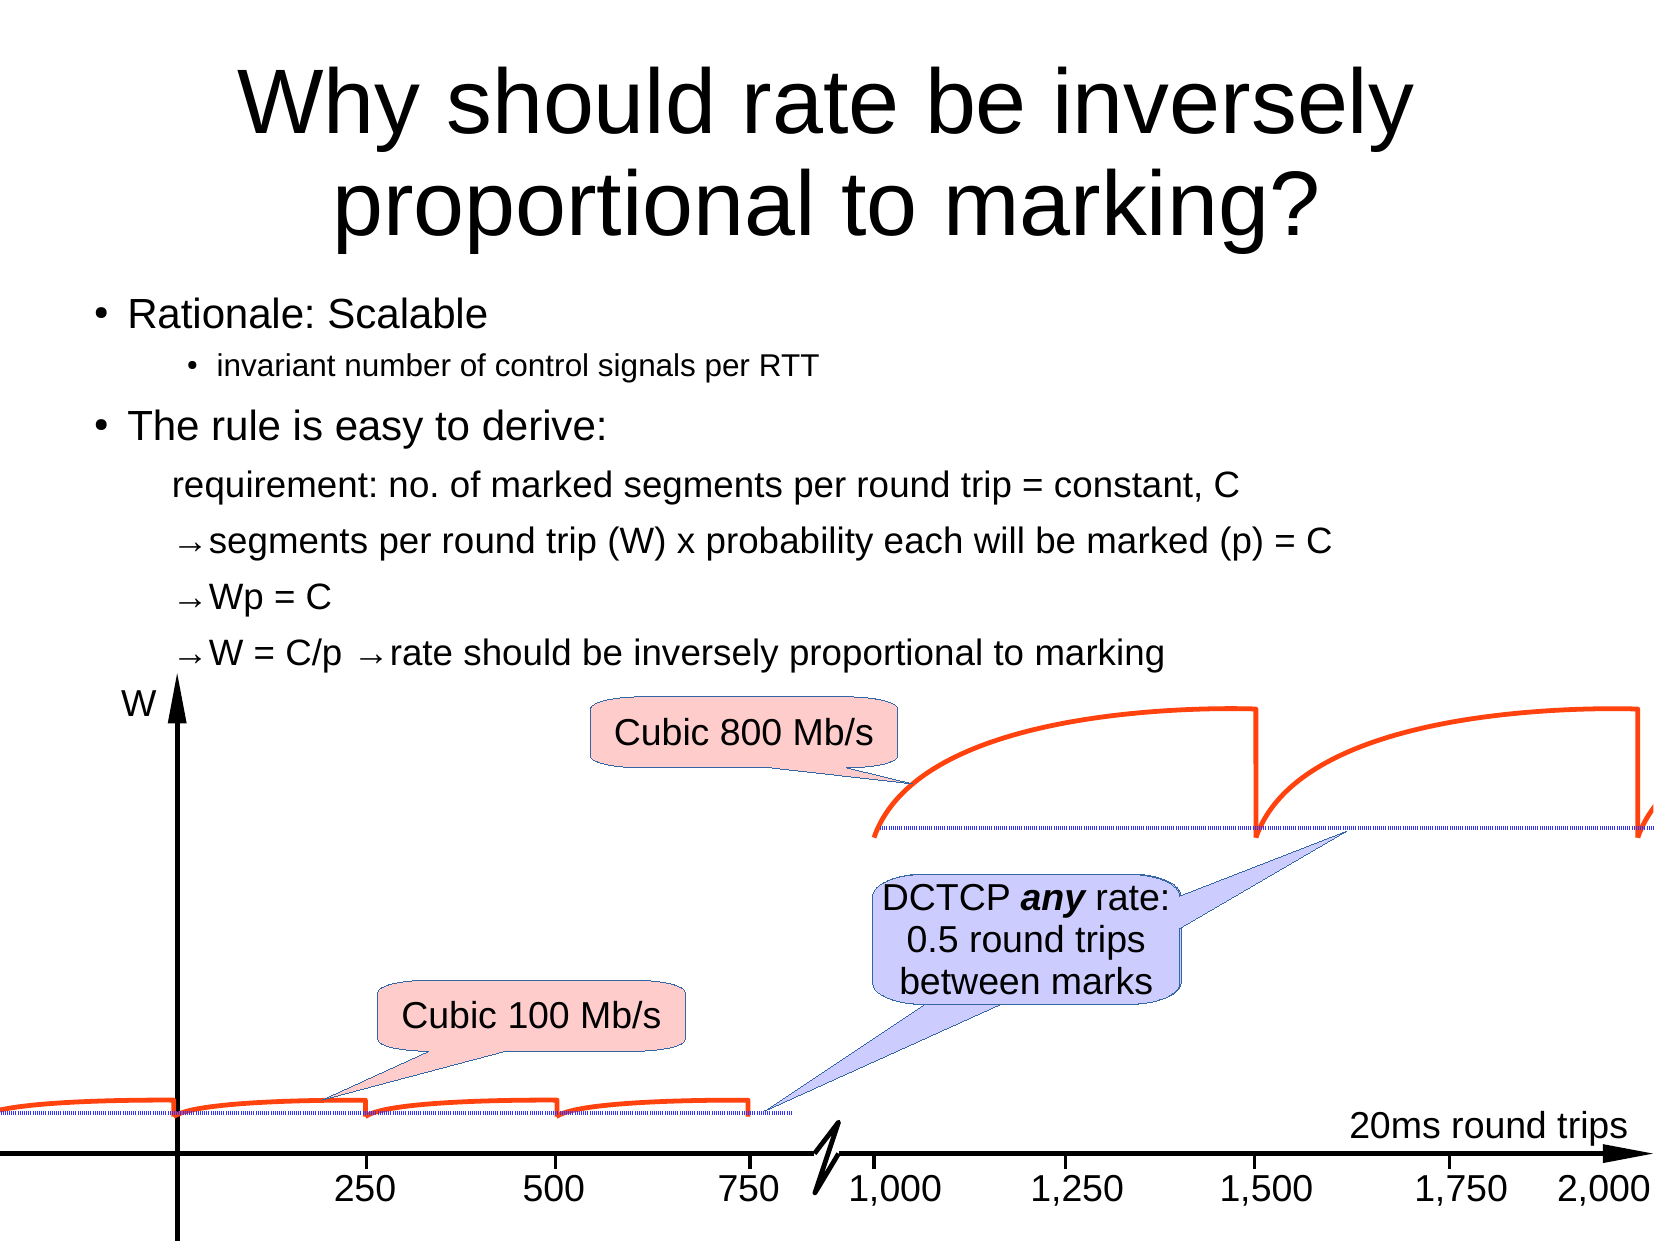

# Why should rate be inversely proportional to marking?
Rationale: Scalable
invariant number of control signals per RTT
The rule is easy to derive:
requirement: no. of marked segments per round trip = constant, C
→segments per round trip (W) x probability each will be marked (p) = C
→Wp = C
→W = C/p →rate should be inversely proportional to marking
W
Cubic 800 Mb/s
DCTCP any rate:
0.5 round trips
between marks
DCTCP any rate:
0.5 round trips
between marks
Cubic 100 Mb/s
20ms round trips
250
500
750
1,000
1,250
1,500
1,750
2,000